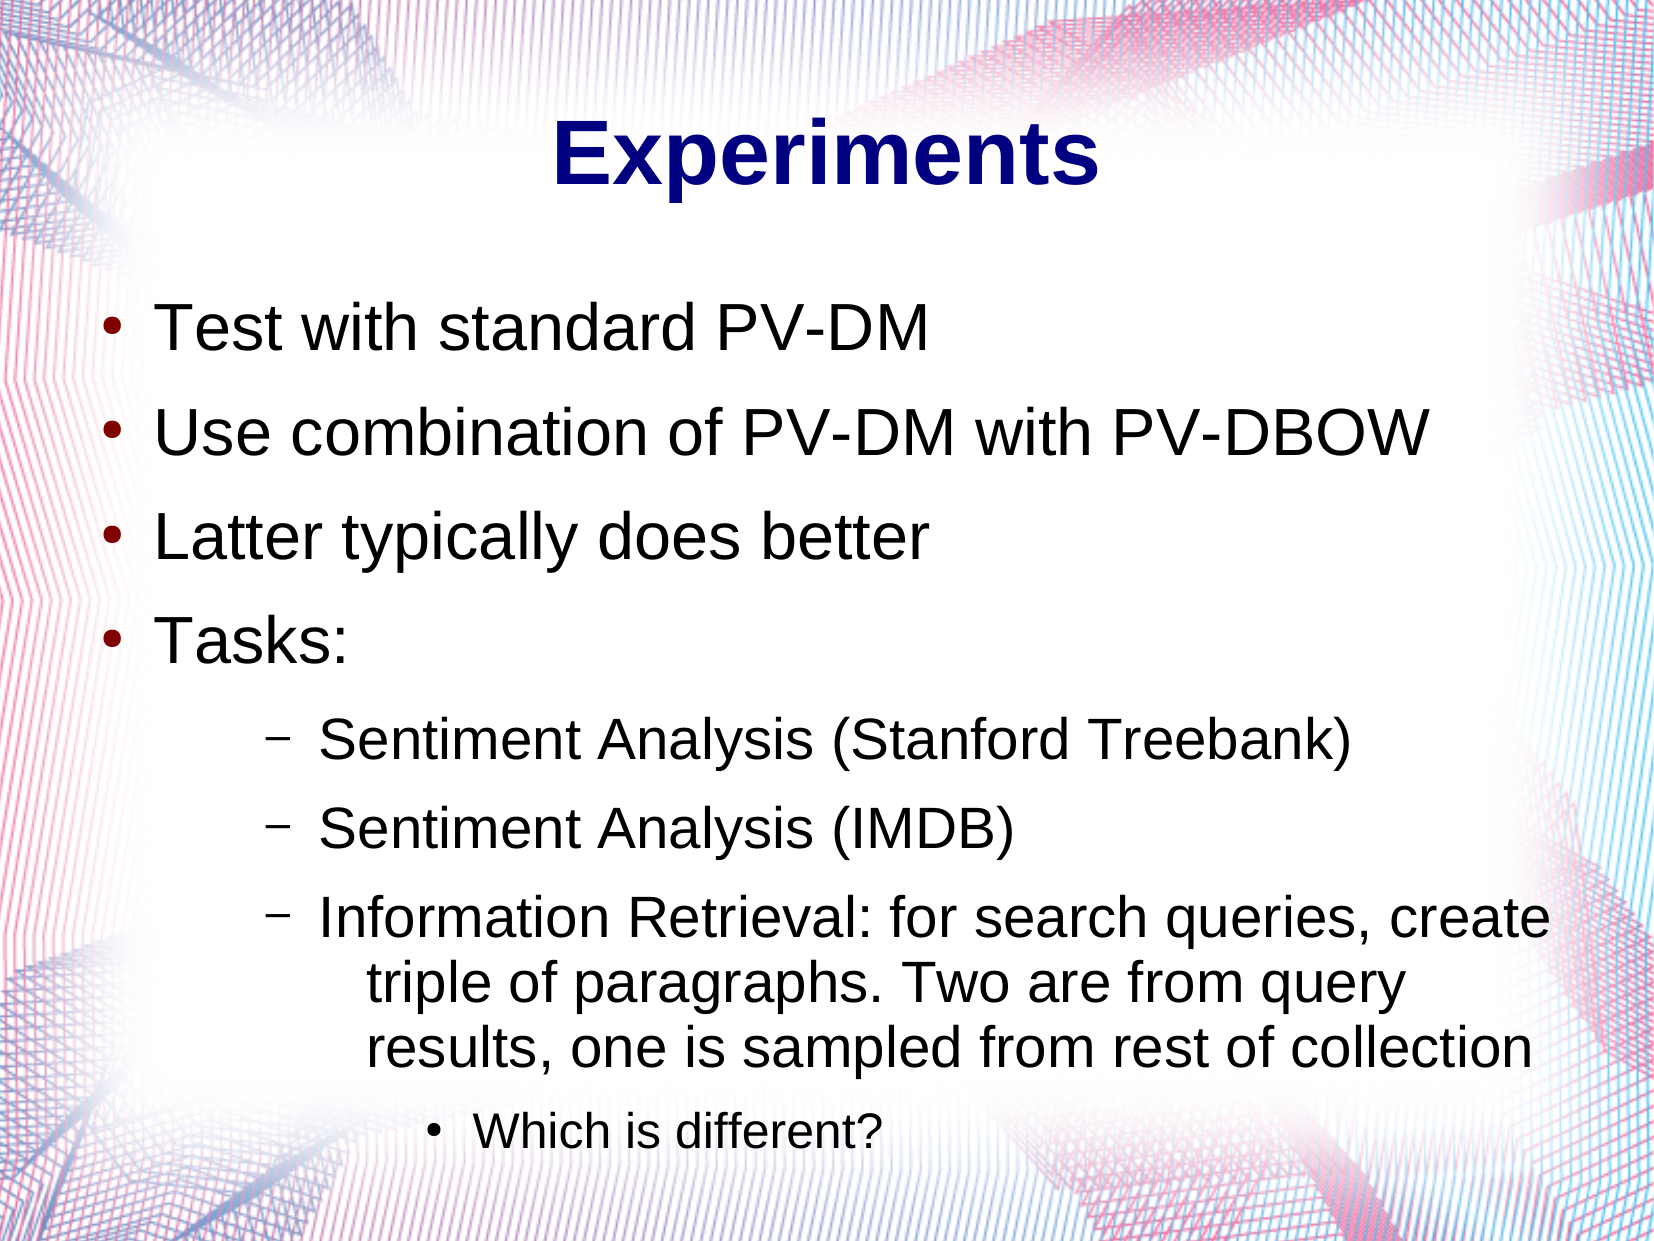

# Experiments
Test with standard PV-DM
Use combination of PV-DM with PV-DBOW
Latter typically does better
Tasks:
Sentiment Analysis (Stanford Treebank)
Sentiment Analysis (IMDB)
Information Retrieval: for search queries, create triple of paragraphs. Two are from query results, one is sampled from rest of collection
Which is different?